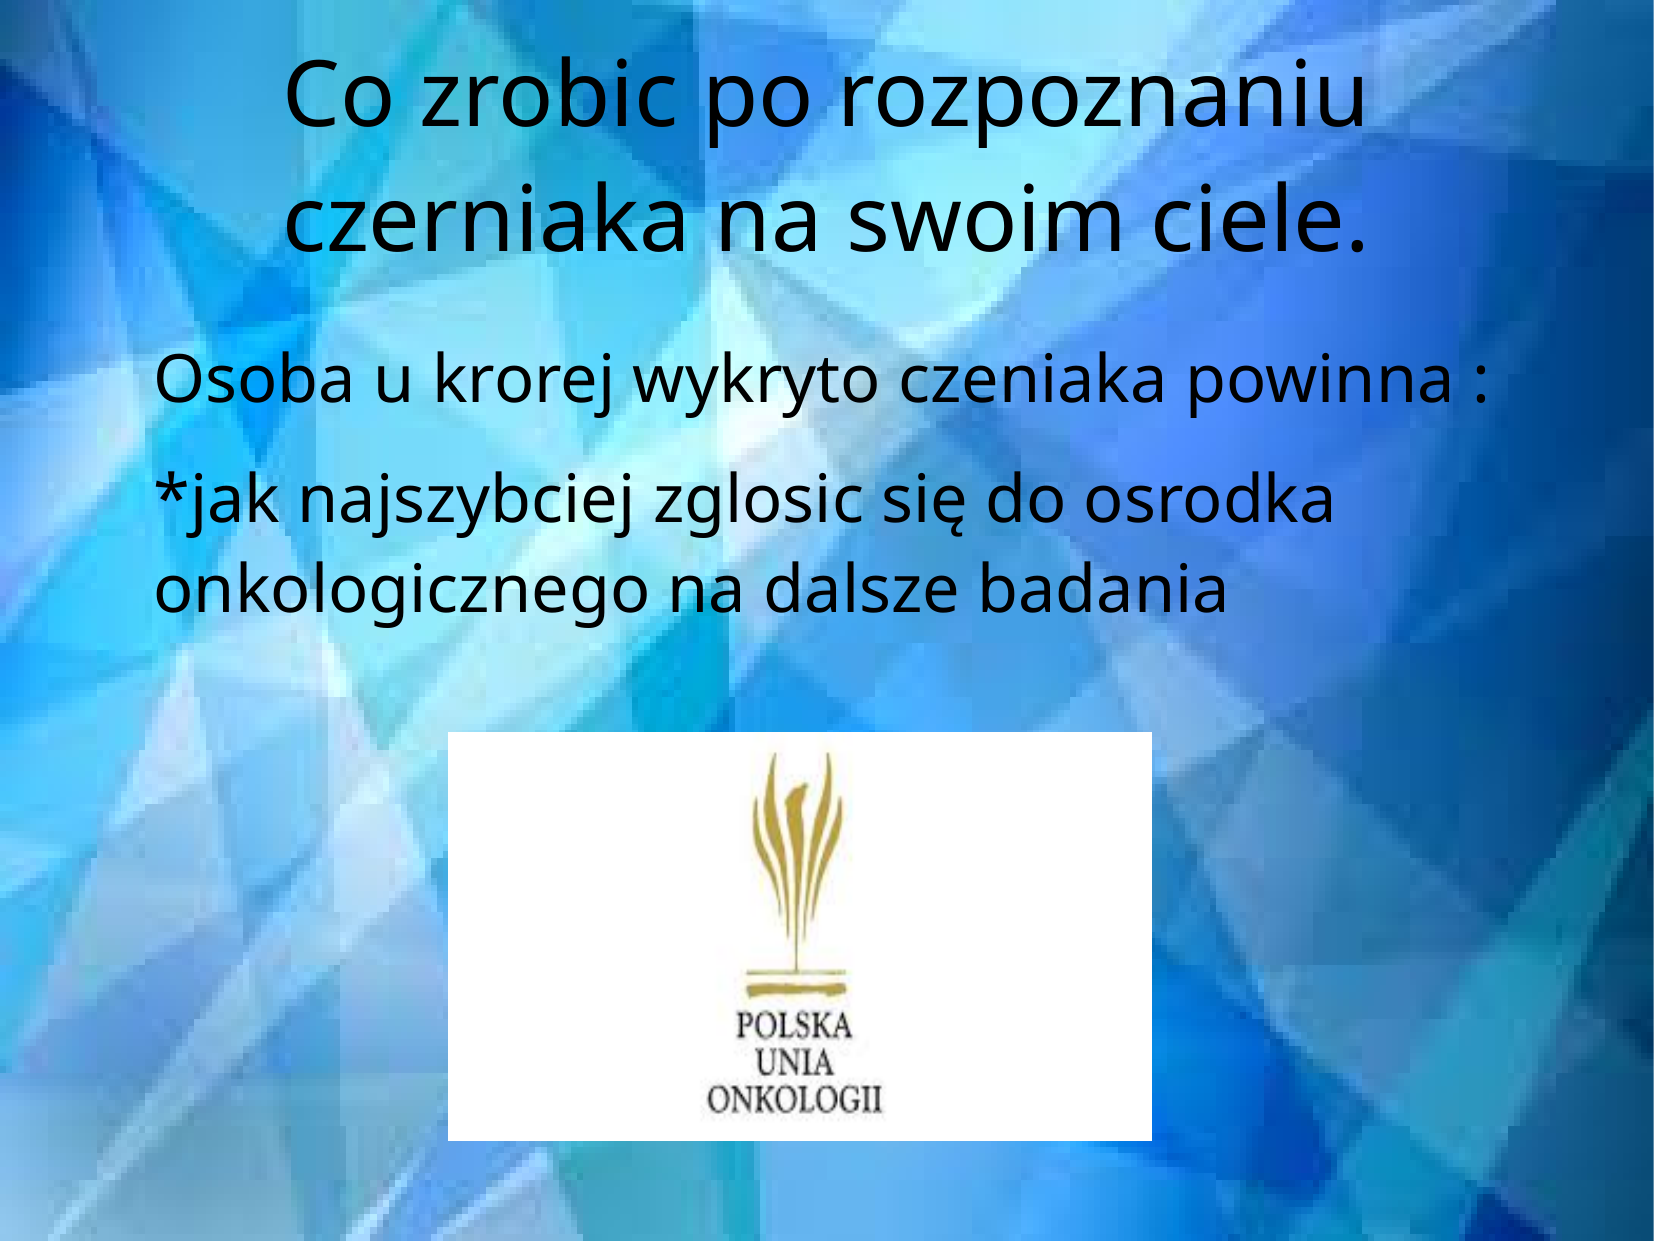

# Co zrobic po rozpoznaniu czerniaka na swoim ciele.
Osoba u krorej wykryto czeniaka powinna :
*jak najszybciej zglosic się do osrodka onkologicznego na dalsze badania